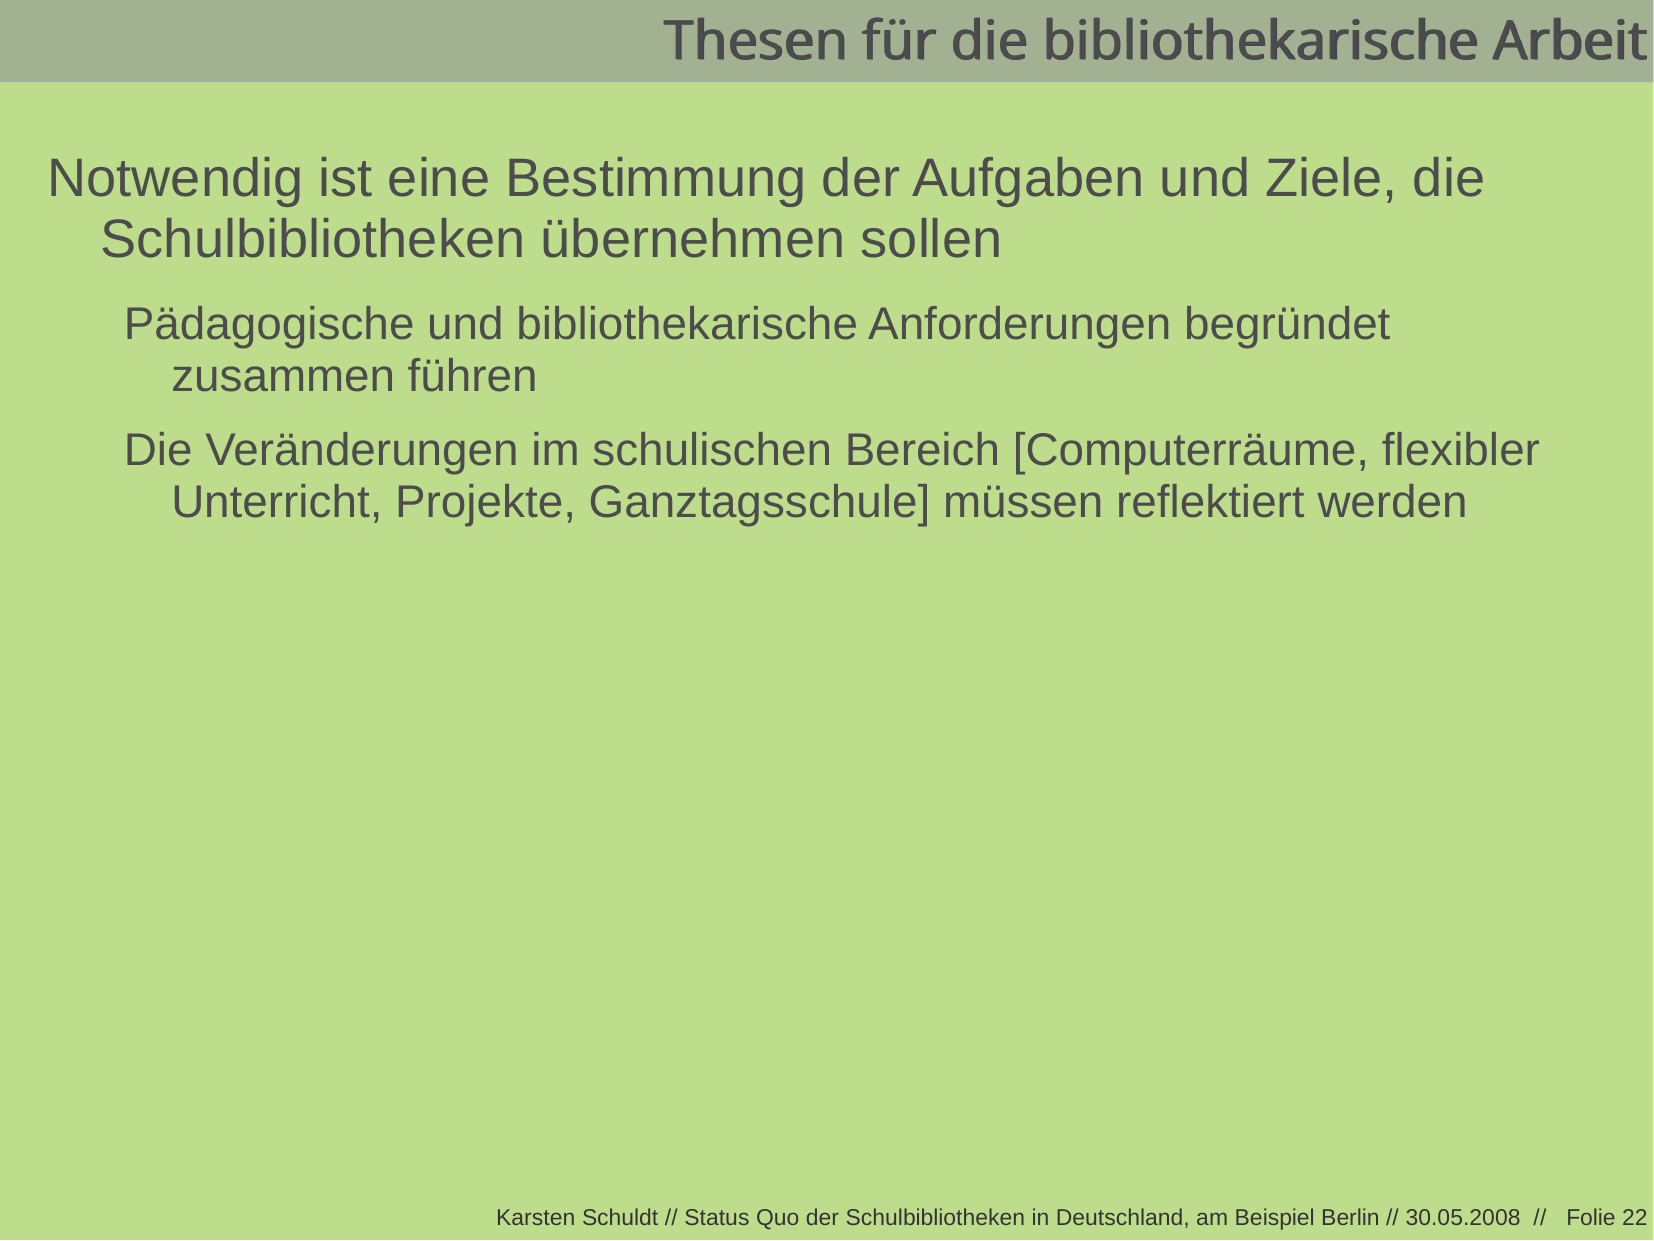

# Thesen für die bibliothekarische Arbeit
Notwendig ist eine Bestimmung der Aufgaben und Ziele, die Schulbibliotheken übernehmen sollen
Pädagogische und bibliothekarische Anforderungen begründet zusammen führen
Die Veränderungen im schulischen Bereich [Computerräume, flexibler Unterricht, Projekte, Ganztagsschule] müssen reflektiert werden
22